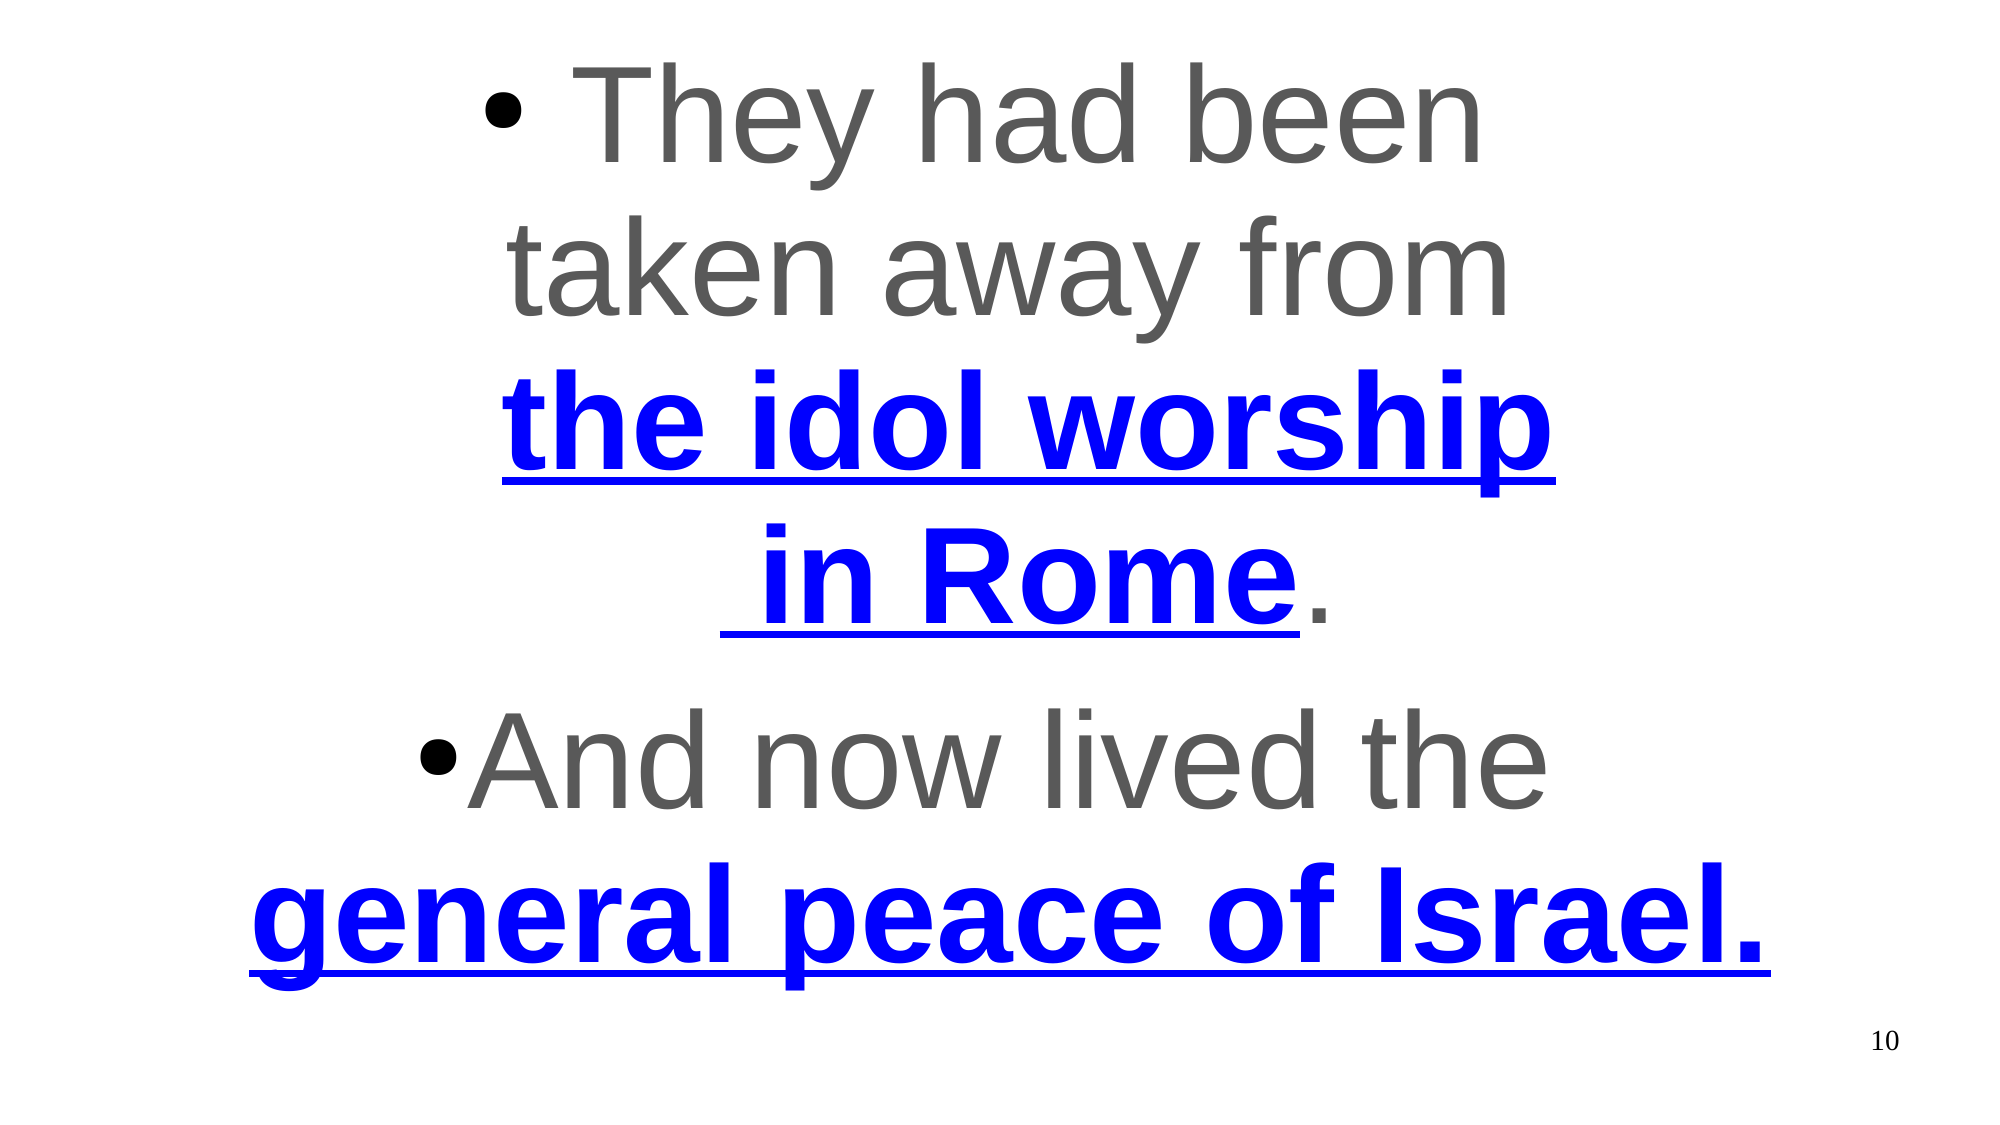

# They had been taken away from the idol worship in Rome.
And now lived the
general peace of Israel.
10